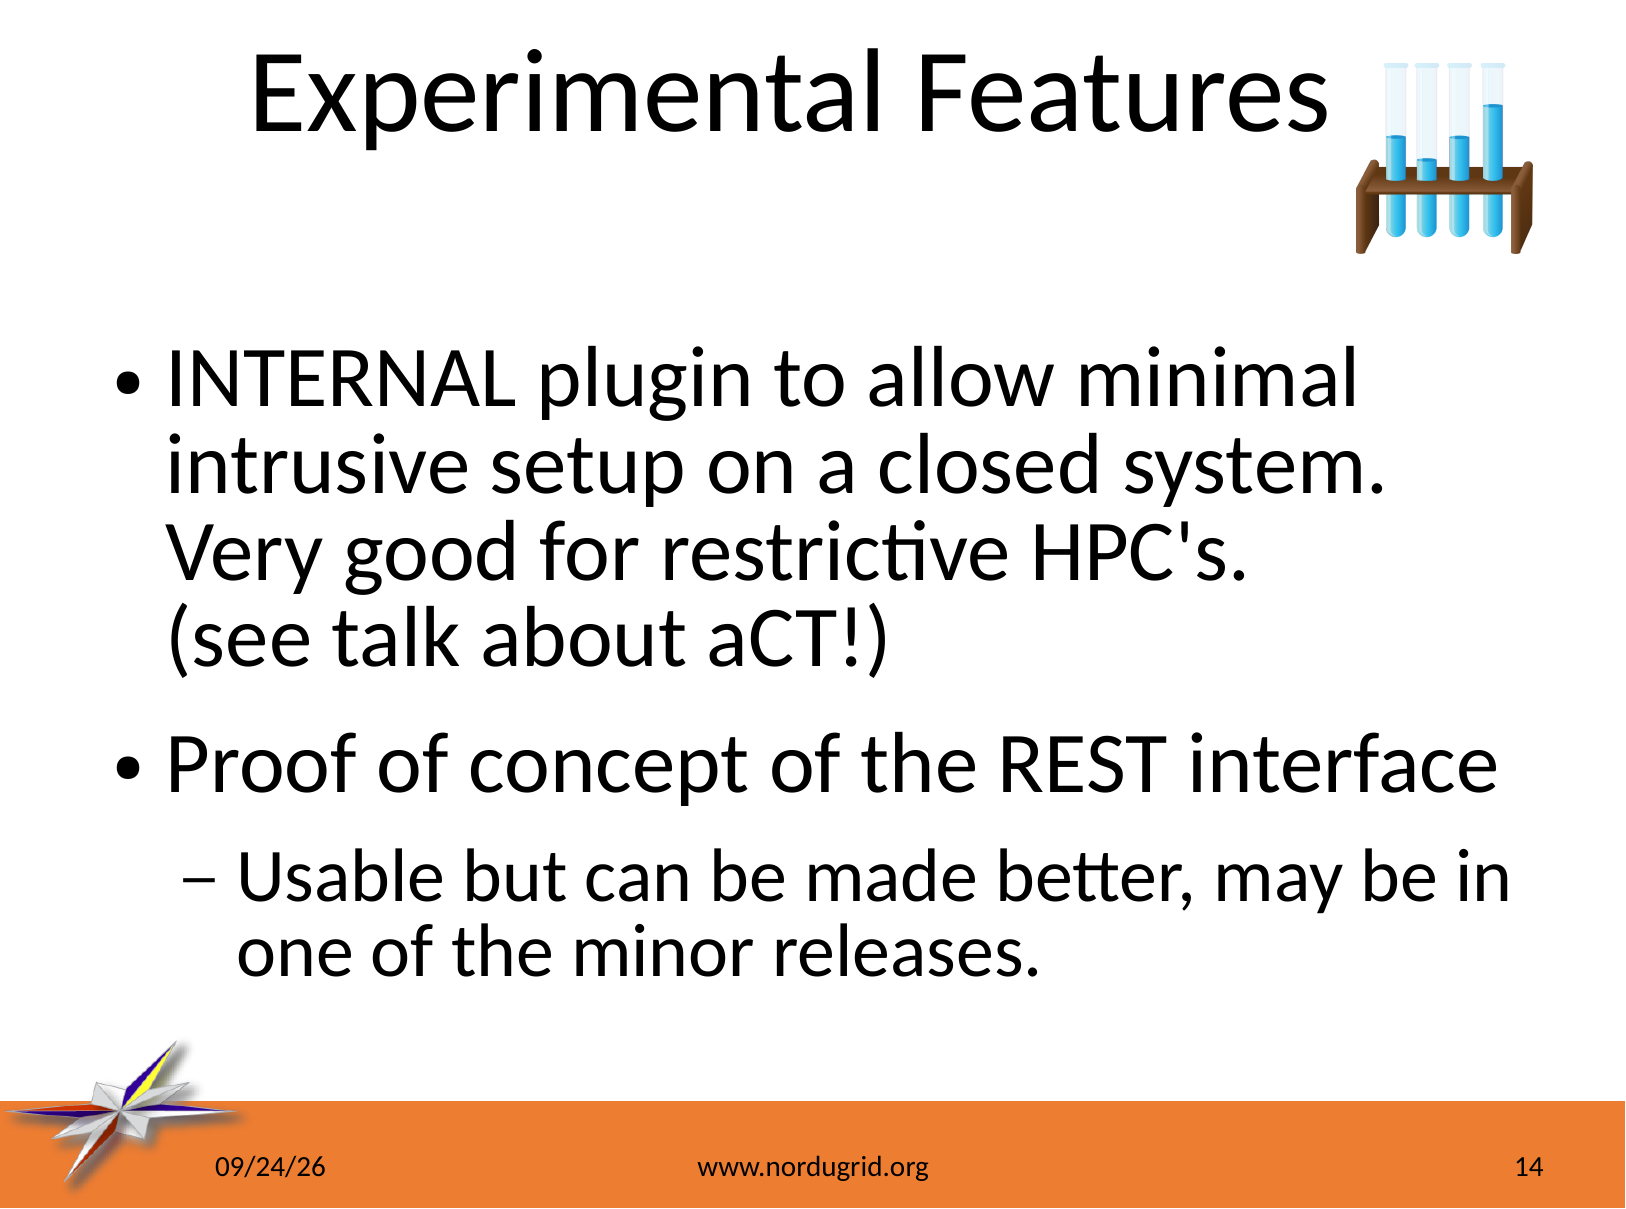

# Experimental Features
INTERNAL plugin to allow minimal intrusive setup on a closed system. Very good for restrictive HPC's.
(see talk about aCT!)
Proof of concept of the REST interface
Usable but can be made better, may be in one of the minor releases.
www.nordugrid.org
14